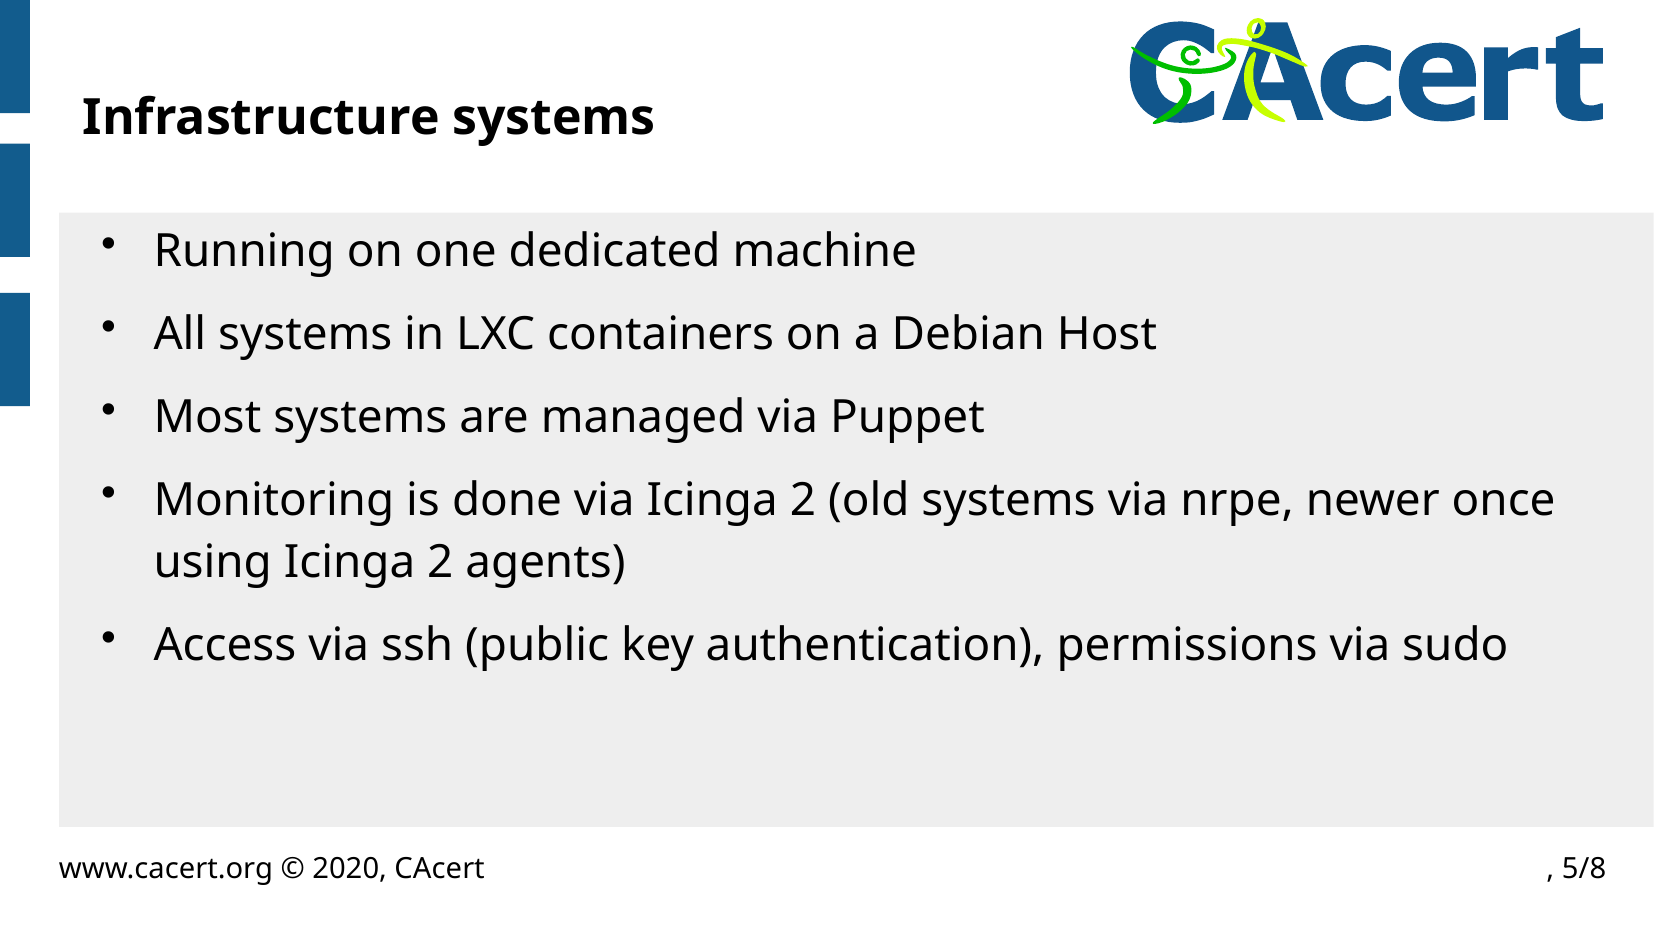

# Infrastructure systems
Running on one dedicated machine
All systems in LXC containers on a Debian Host
Most systems are managed via Puppet
Monitoring is done via Icinga 2 (old systems via nrpe, newer once using Icinga 2 agents)
Access via ssh (public key authentication), permissions via sudo
5